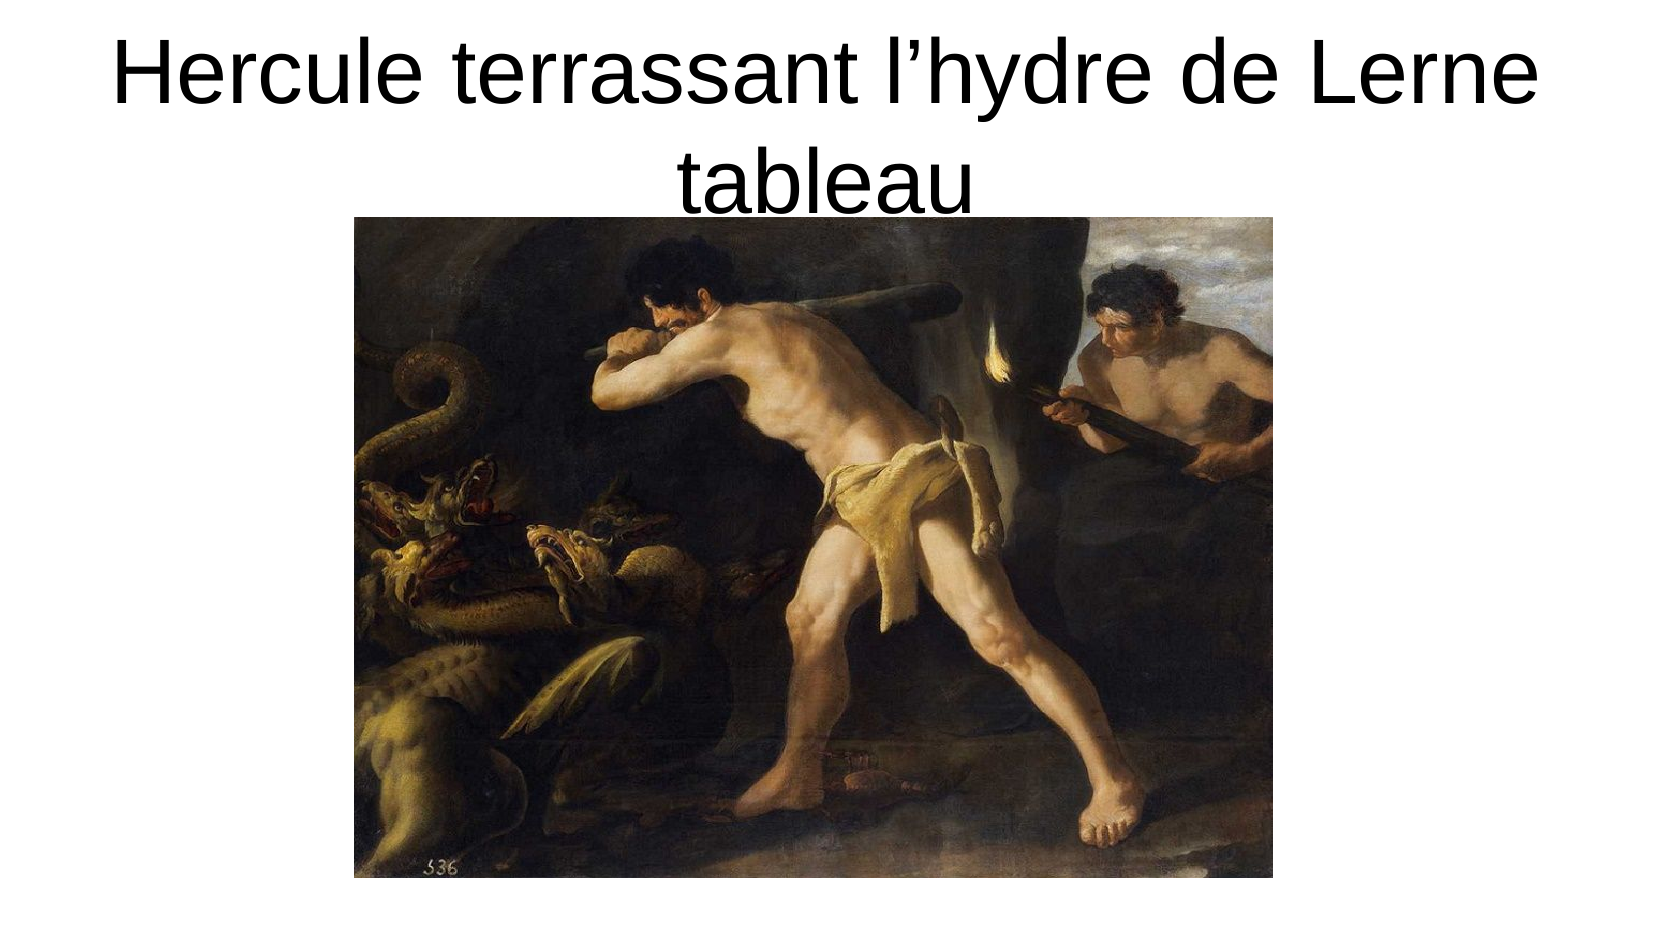

# Hercule terrassant l’hydre de Lerne tableau